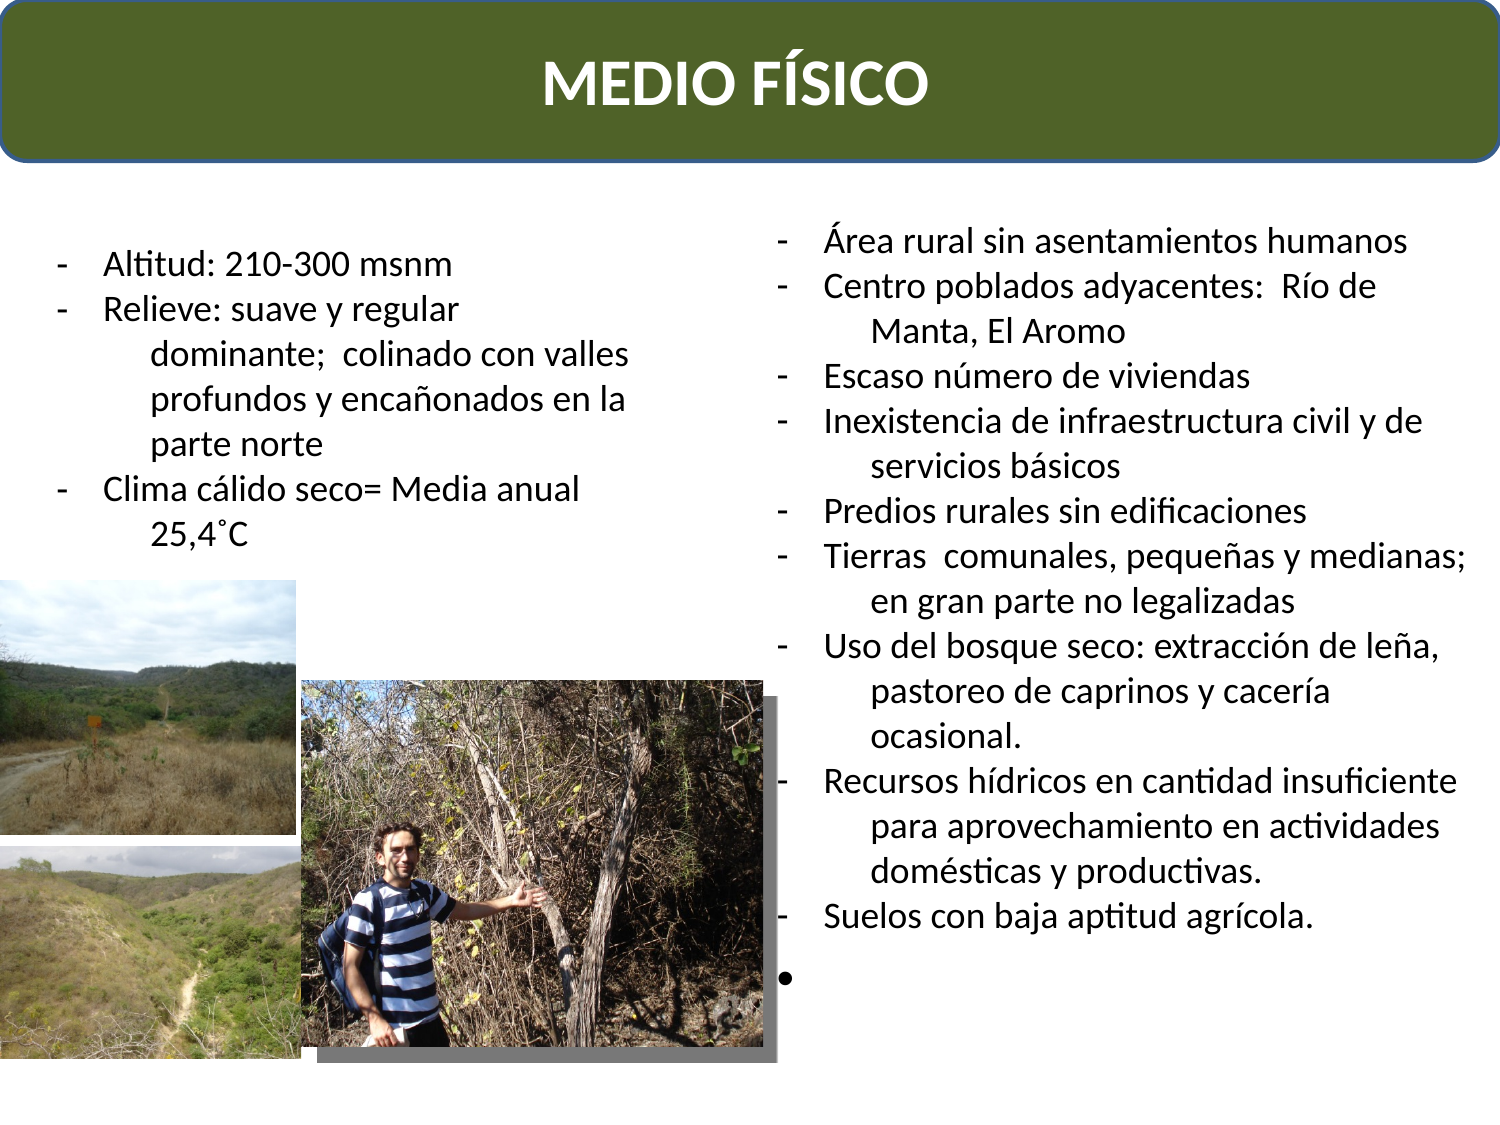

AREA DE ESTUDIO
MEDIO FÍSICO
Área rural sin asentamientos humanos
Centro poblados adyacentes: Río de Manta, El Aromo
Escaso número de viviendas
Inexistencia de infraestructura civil y de servicios básicos
Predios rurales sin edificaciones
Tierras comunales, pequeñas y medianas; en gran parte no legalizadas
Uso del bosque seco: extracción de leña, pastoreo de caprinos y cacería ocasional.
Recursos hídricos en cantidad insuficiente para aprovechamiento en actividades domésticas y productivas.
Suelos con baja aptitud agrícola.
Altitud: 210-300 msnm
Relieve: suave y regular dominante; colinado con valles profundos y encañonados en la parte norte
Clima cálido seco= Media anual 25,4˚C